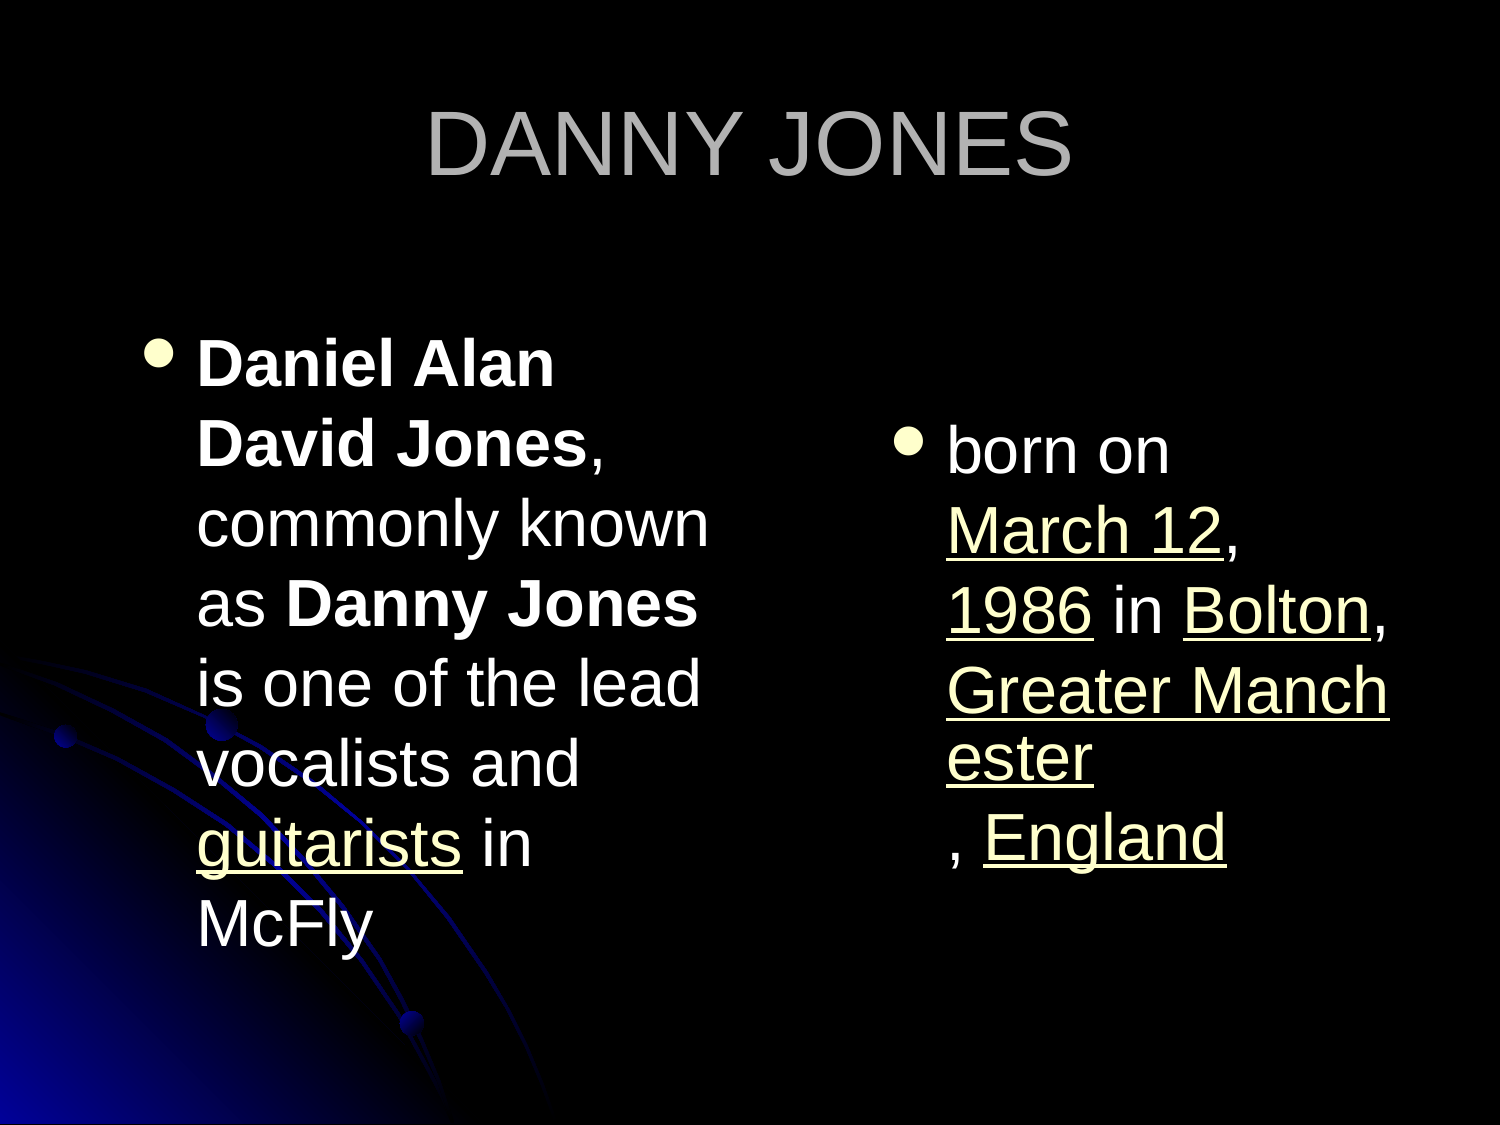

# DANNY JONES
Daniel Alan David Jones, commonly known as Danny Jones is one of the lead vocalists and guitarists in McFly
born on March 12, 1986 in Bolton, Greater Manchester, England